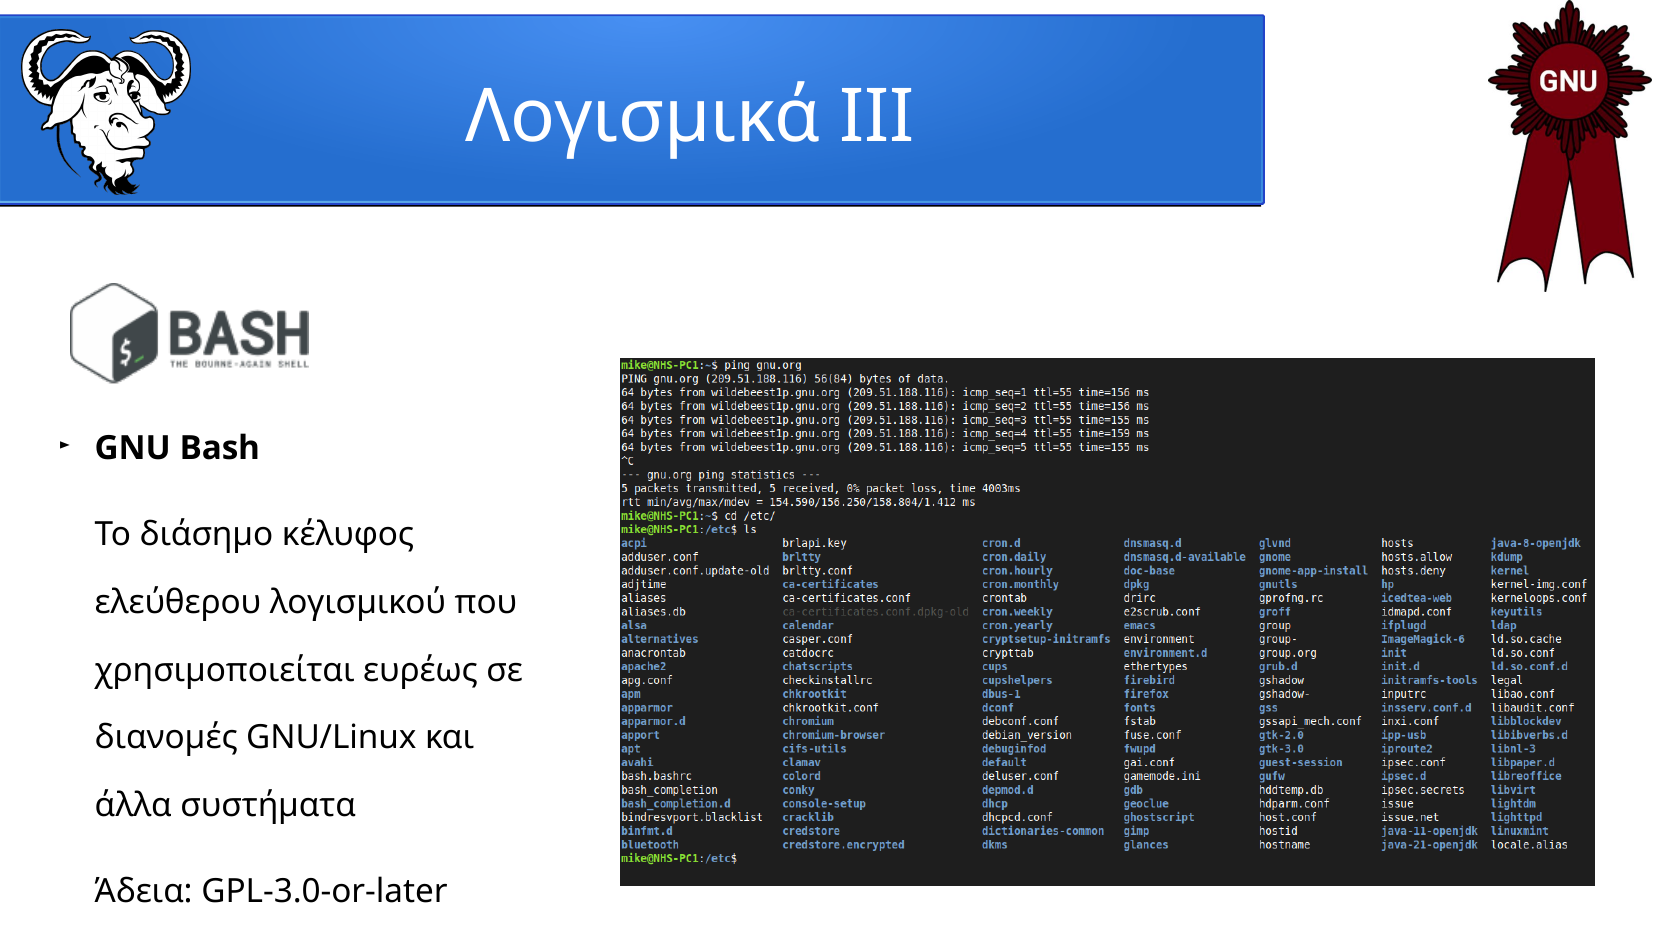

# Λογισμικά III
GNU Bash
Το διάσημο κέλυφος ελεύθερου λογισμικού που χρησιμοποιείται ευρέως σε διανομές GNU/Linux και άλλα συστήματα
Άδεια: GPL-3.0-or-later